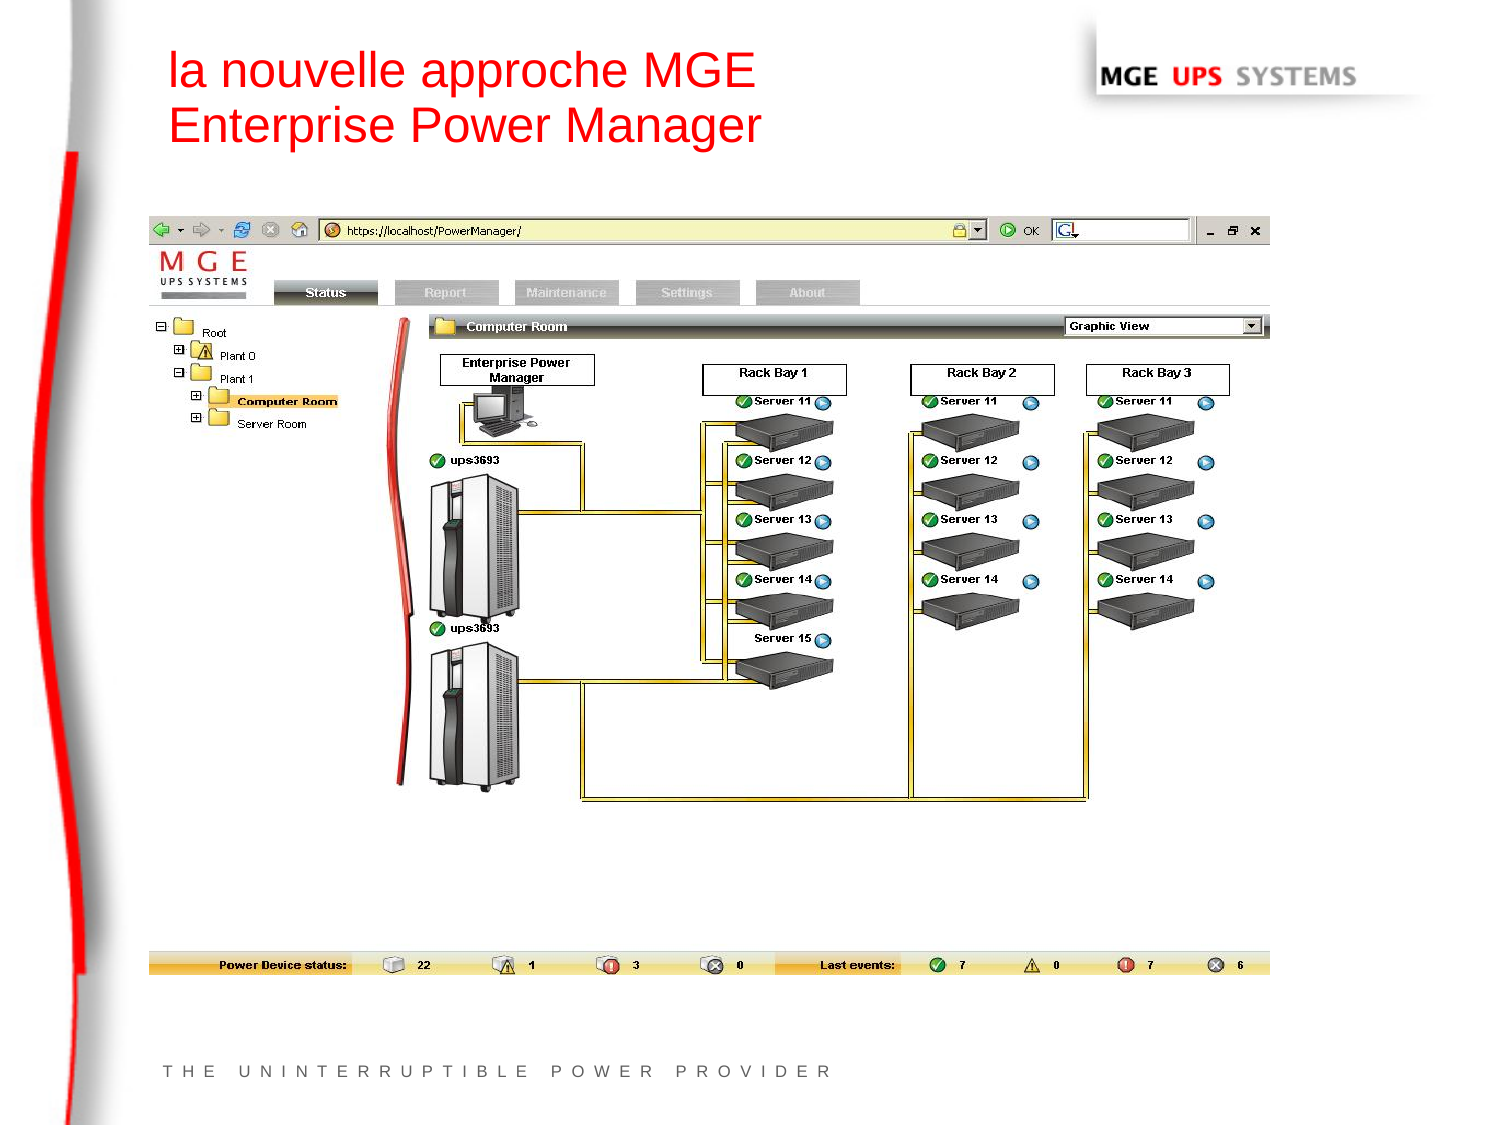

# la nouvelle approche MGE Enterprise Power Manager